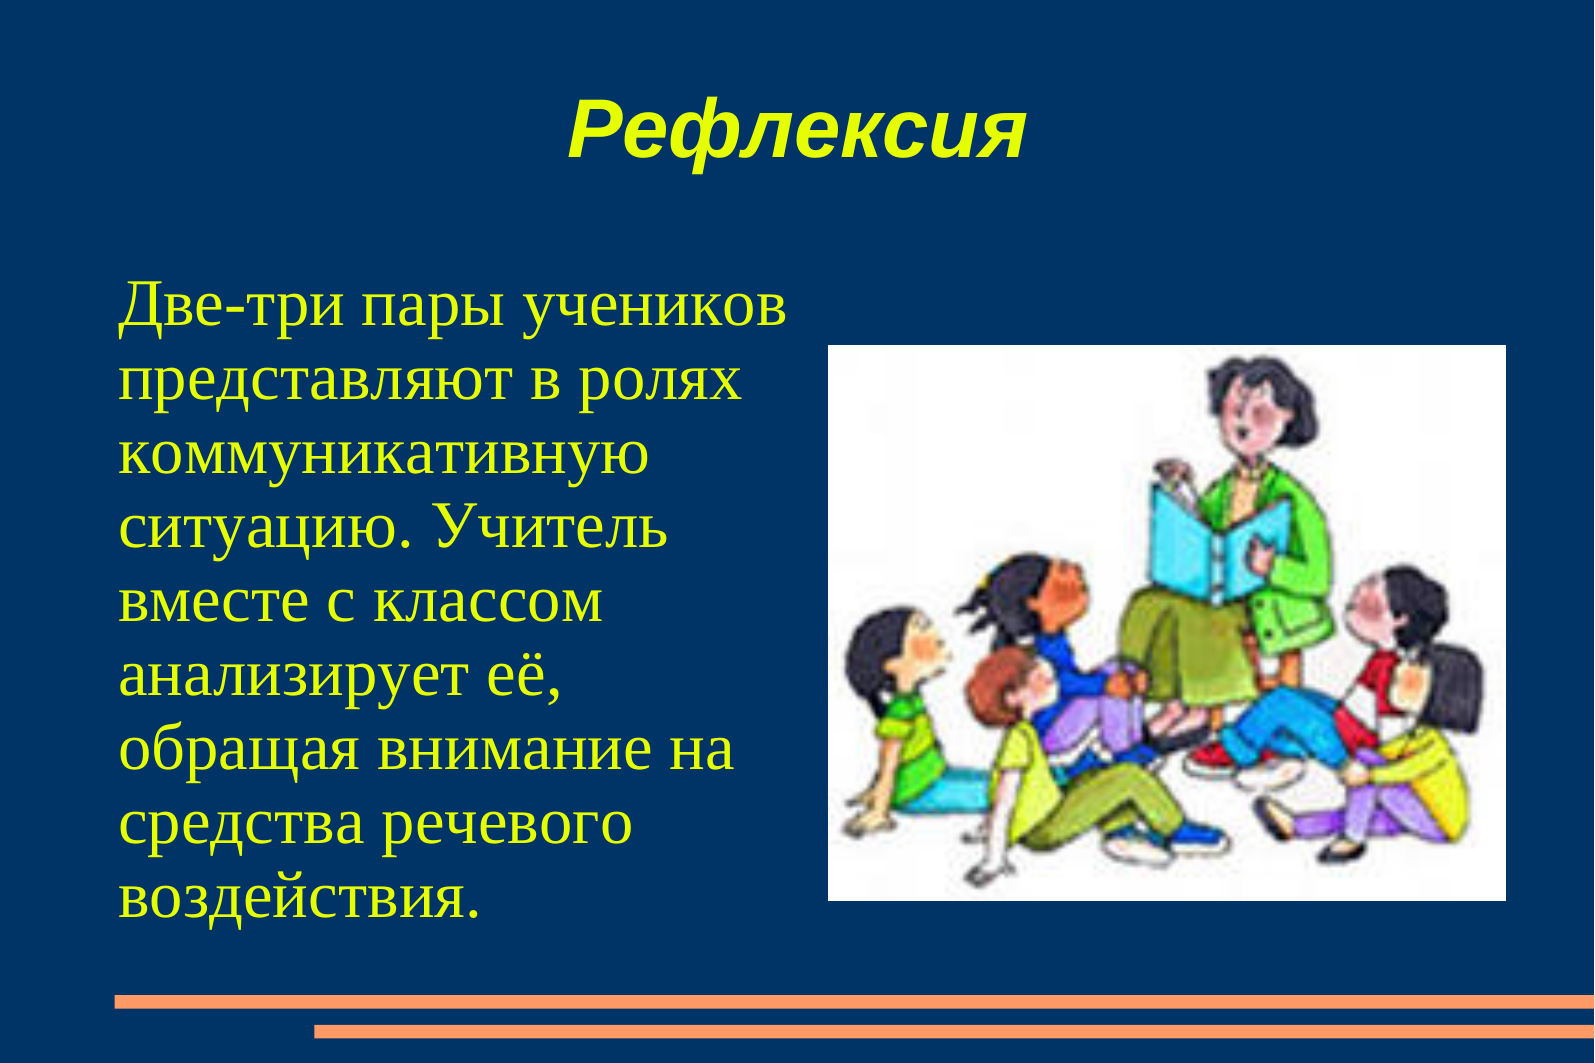

# Рефлексия
Две-три пары учеников представляют в ролях коммуникативную ситуацию. Учитель вместе с классом анализирует её, обращая внимание на средства речевого воздействия.